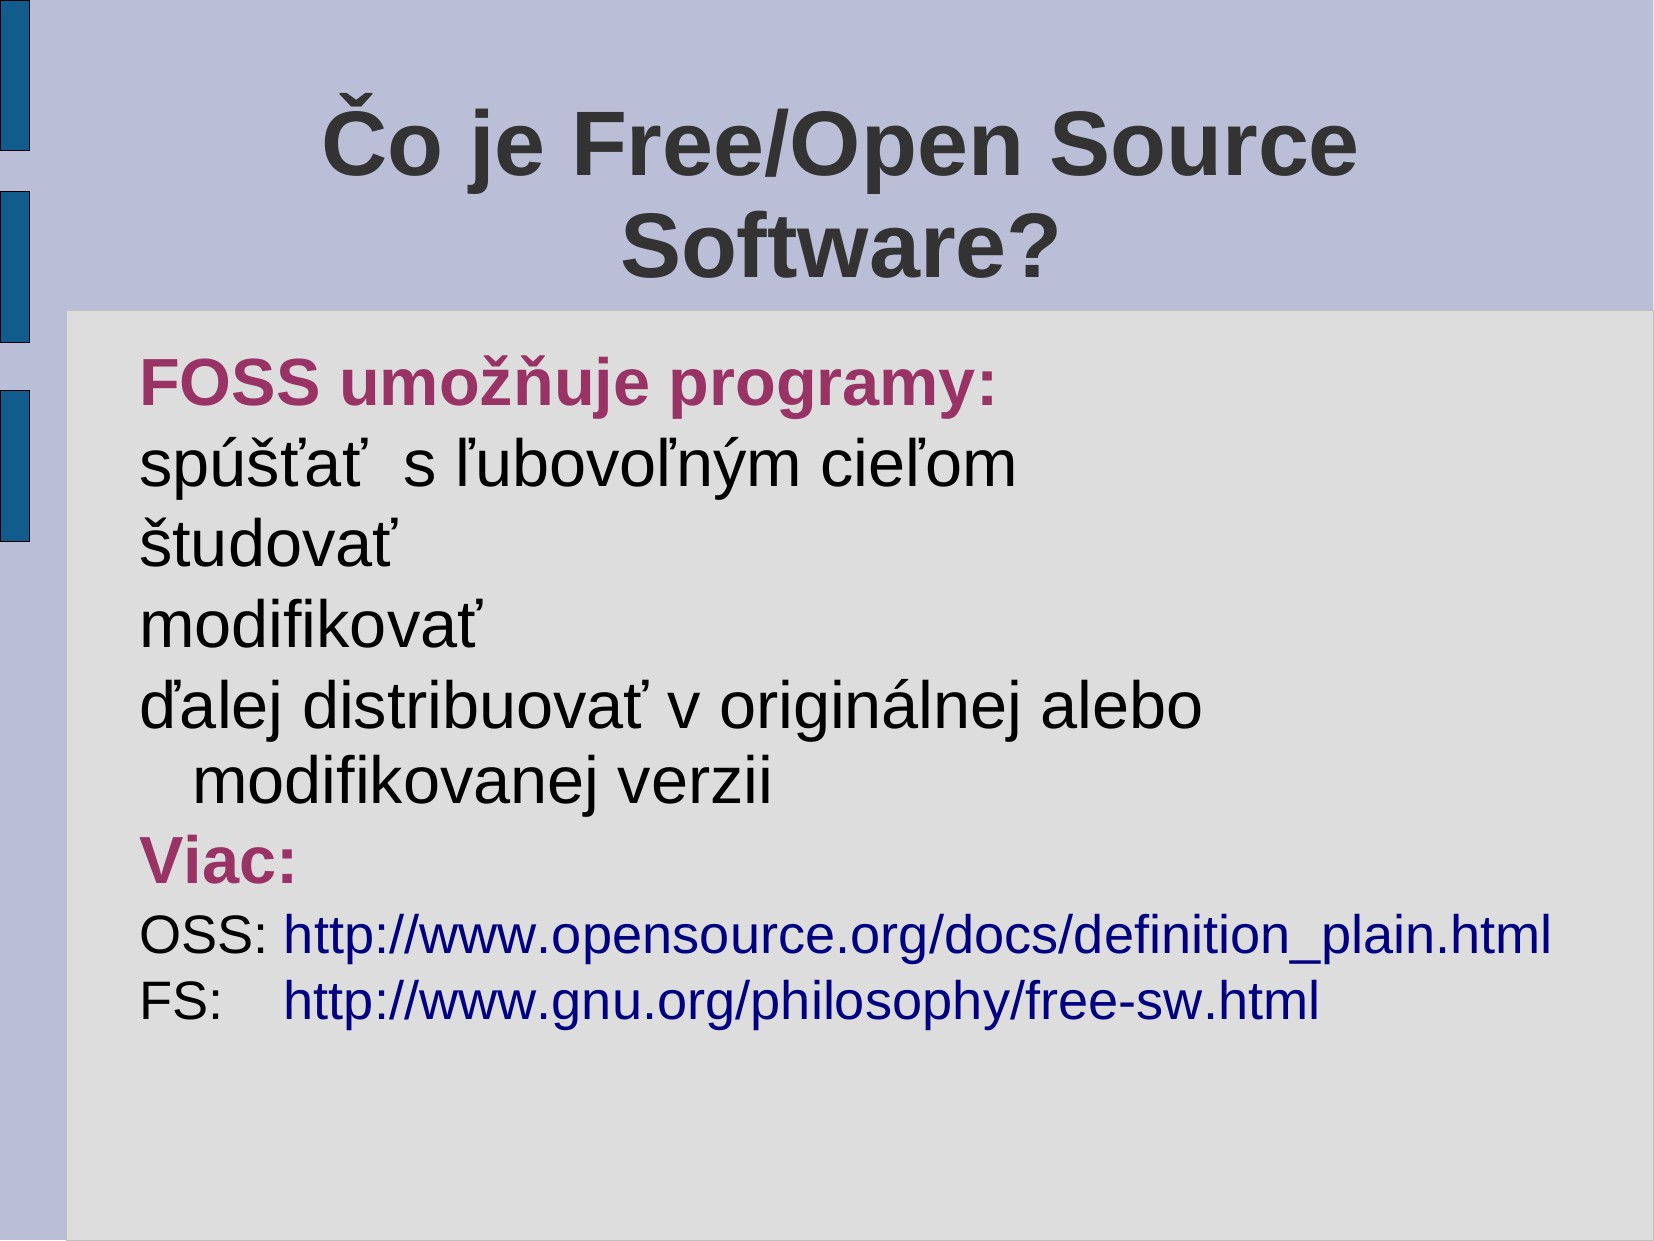

# Čo je Free/Open Source Software?
FOSS umožňuje programy:
spúšťať s ľubovoľným cieľom
študovať
modifikovať
ďalej distribuovať v originálnej alebo modifikovanej verzii
Viac:
OSS: http://www.opensource.org/docs/definition_plain.html
FS: http://www.gnu.org/philosophy/free-sw.html